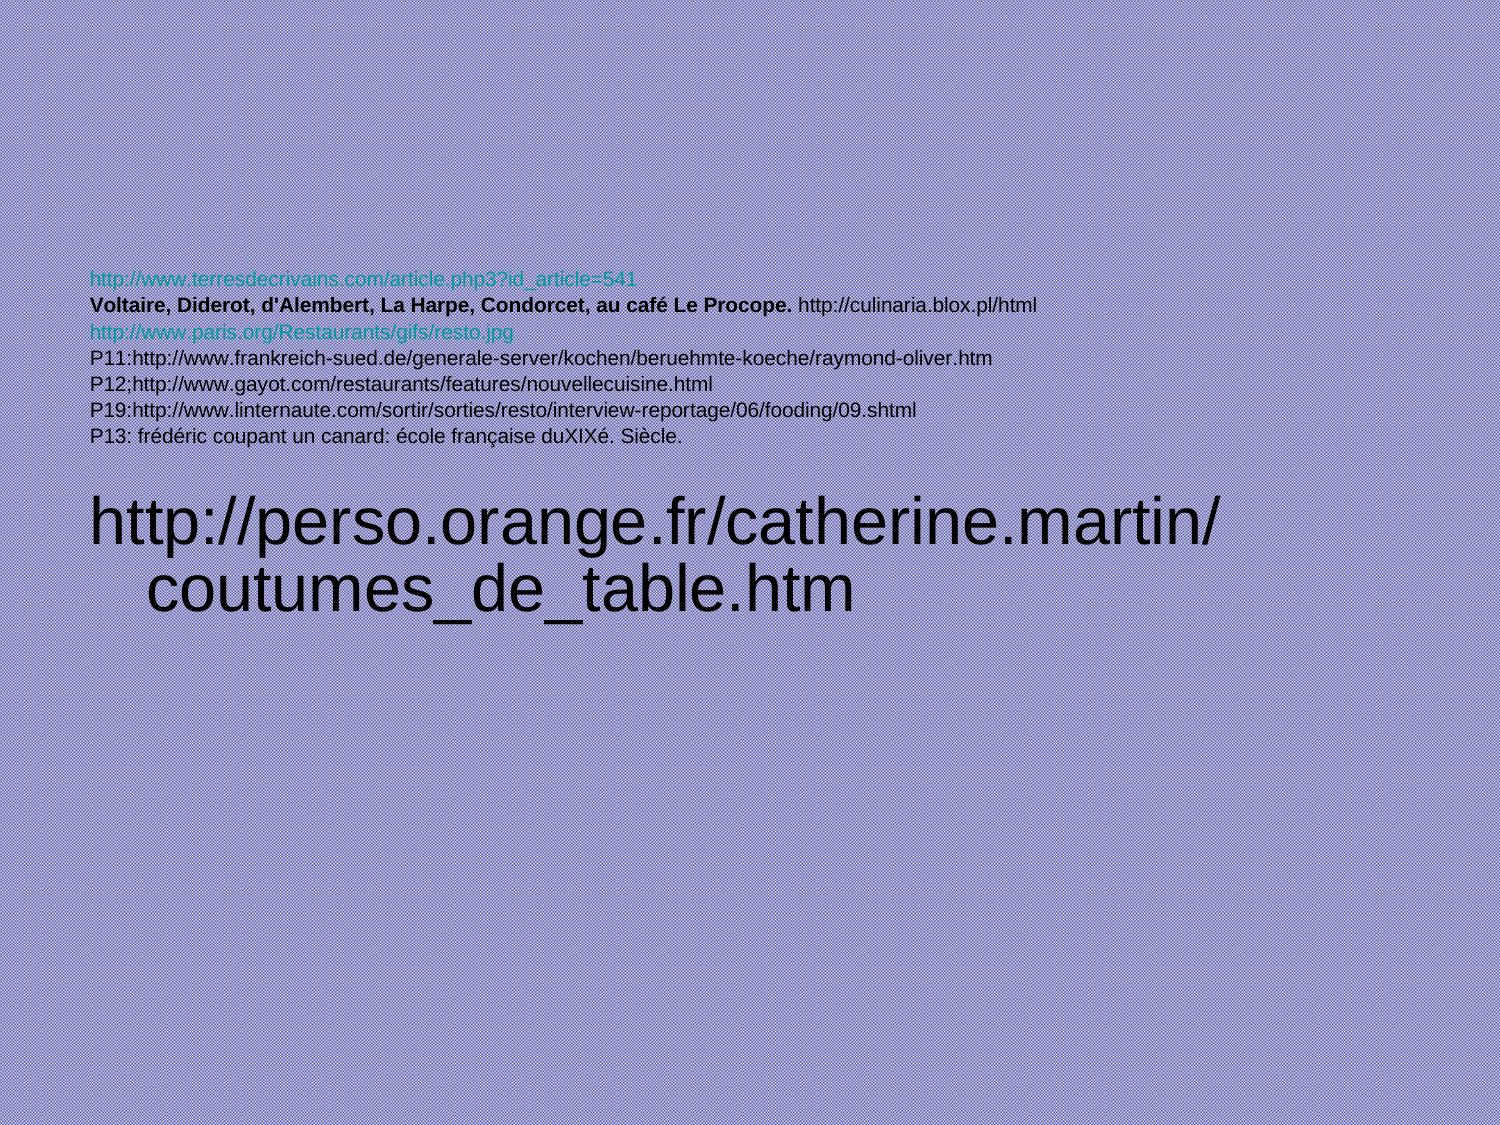

#
http://www.terresdecrivains.com/article.php3?id_article=541
Voltaire, Diderot, d'Alembert, La Harpe, Condorcet, au café Le Procope. http://culinaria.blox.pl/html
http://www.paris.org/Restaurants/gifs/resto.jpg
P11:http://www.frankreich-sued.de/generale-server/kochen/beruehmte-koeche/raymond-oliver.htm
P12;http://www.gayot.com/restaurants/features/nouvellecuisine.html
P19:http://www.linternaute.com/sortir/sorties/resto/interview-reportage/06/fooding/09.shtml
P13: frédéric coupant un canard: école française duXIXé. Siècle.
http://perso.orange.fr/catherine.martin/coutumes_de_table.htm